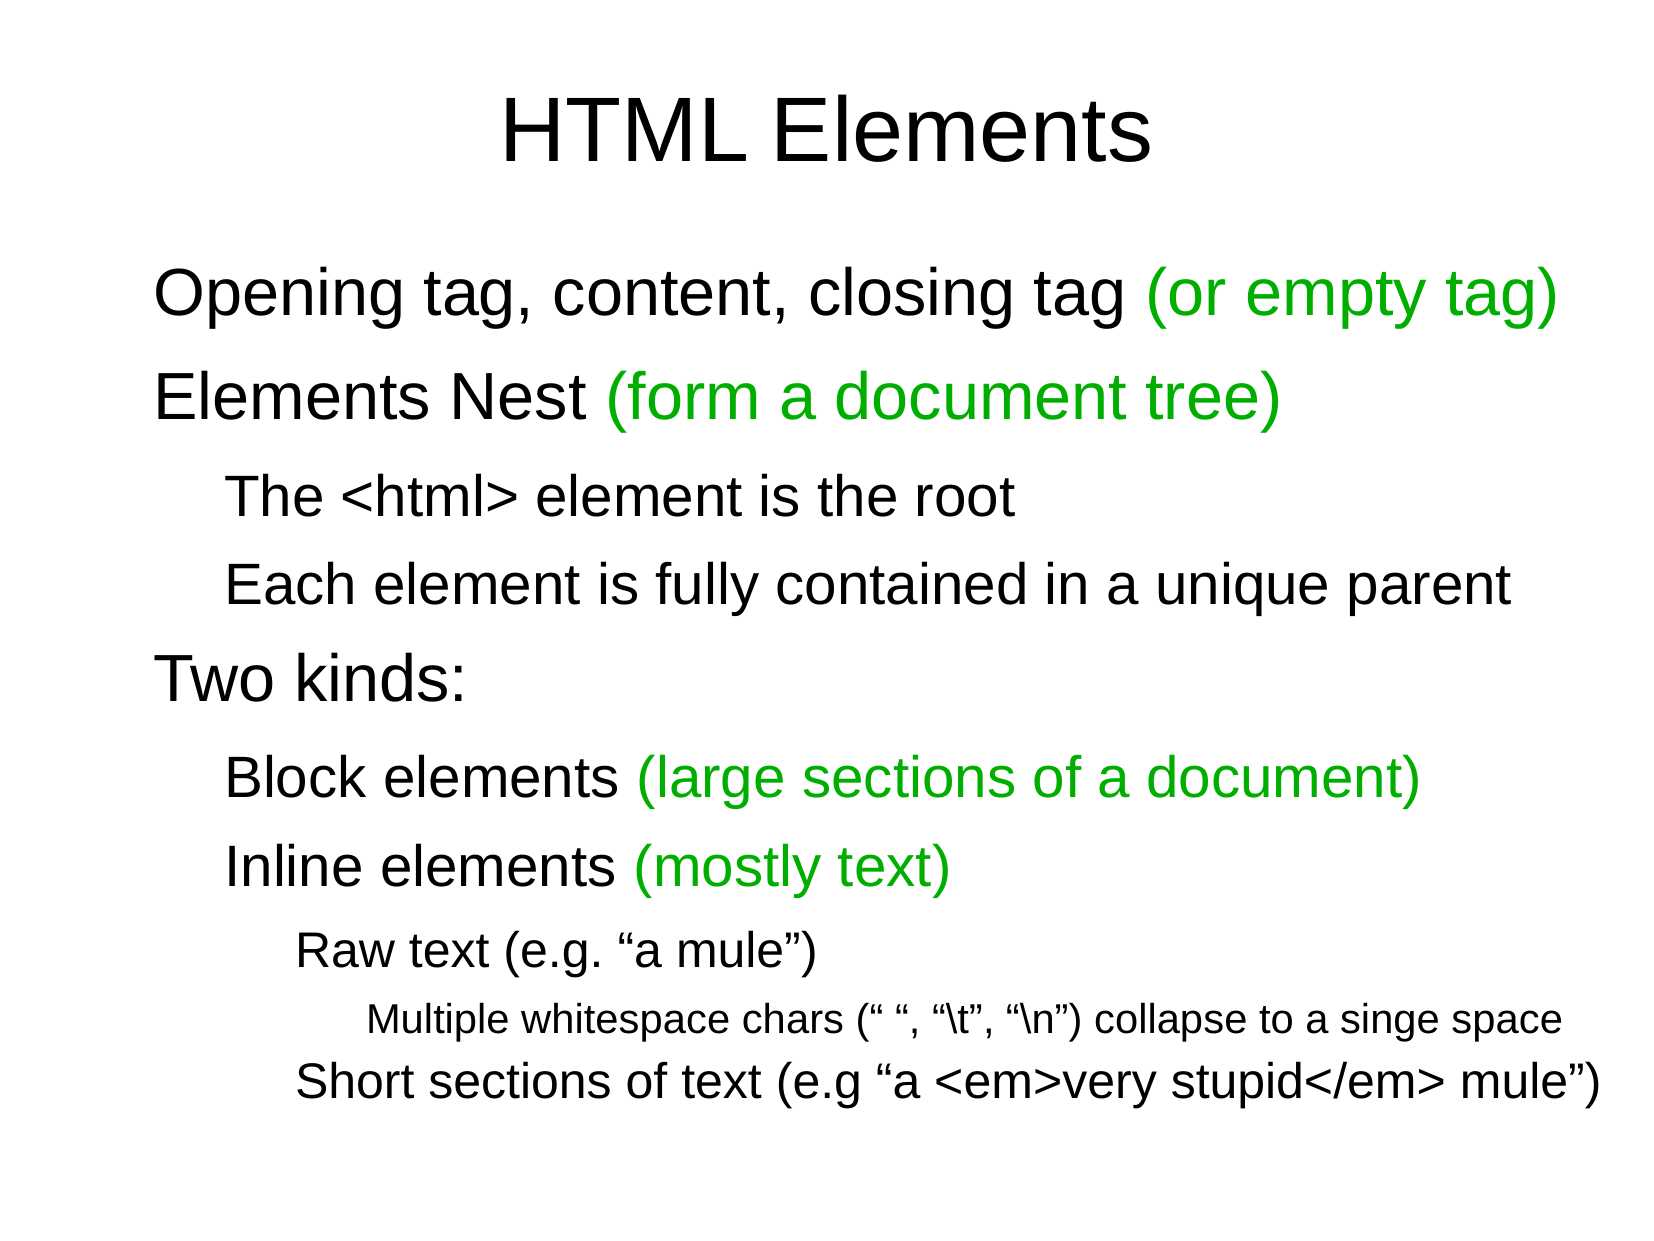

# HTML Elements
Opening tag, content, closing tag (or empty tag)
Elements Nest (form a document tree)
The <html> element is the root
Each element is fully contained in a unique parent
Two kinds:
Block elements (large sections of a document)
Inline elements (mostly text)
Raw text (e.g. “a mule”)
Multiple whitespace chars (“ “, “\t”, “\n”) collapse to a singe space
Short sections of text (e.g “a <em>very stupid</em> mule”)